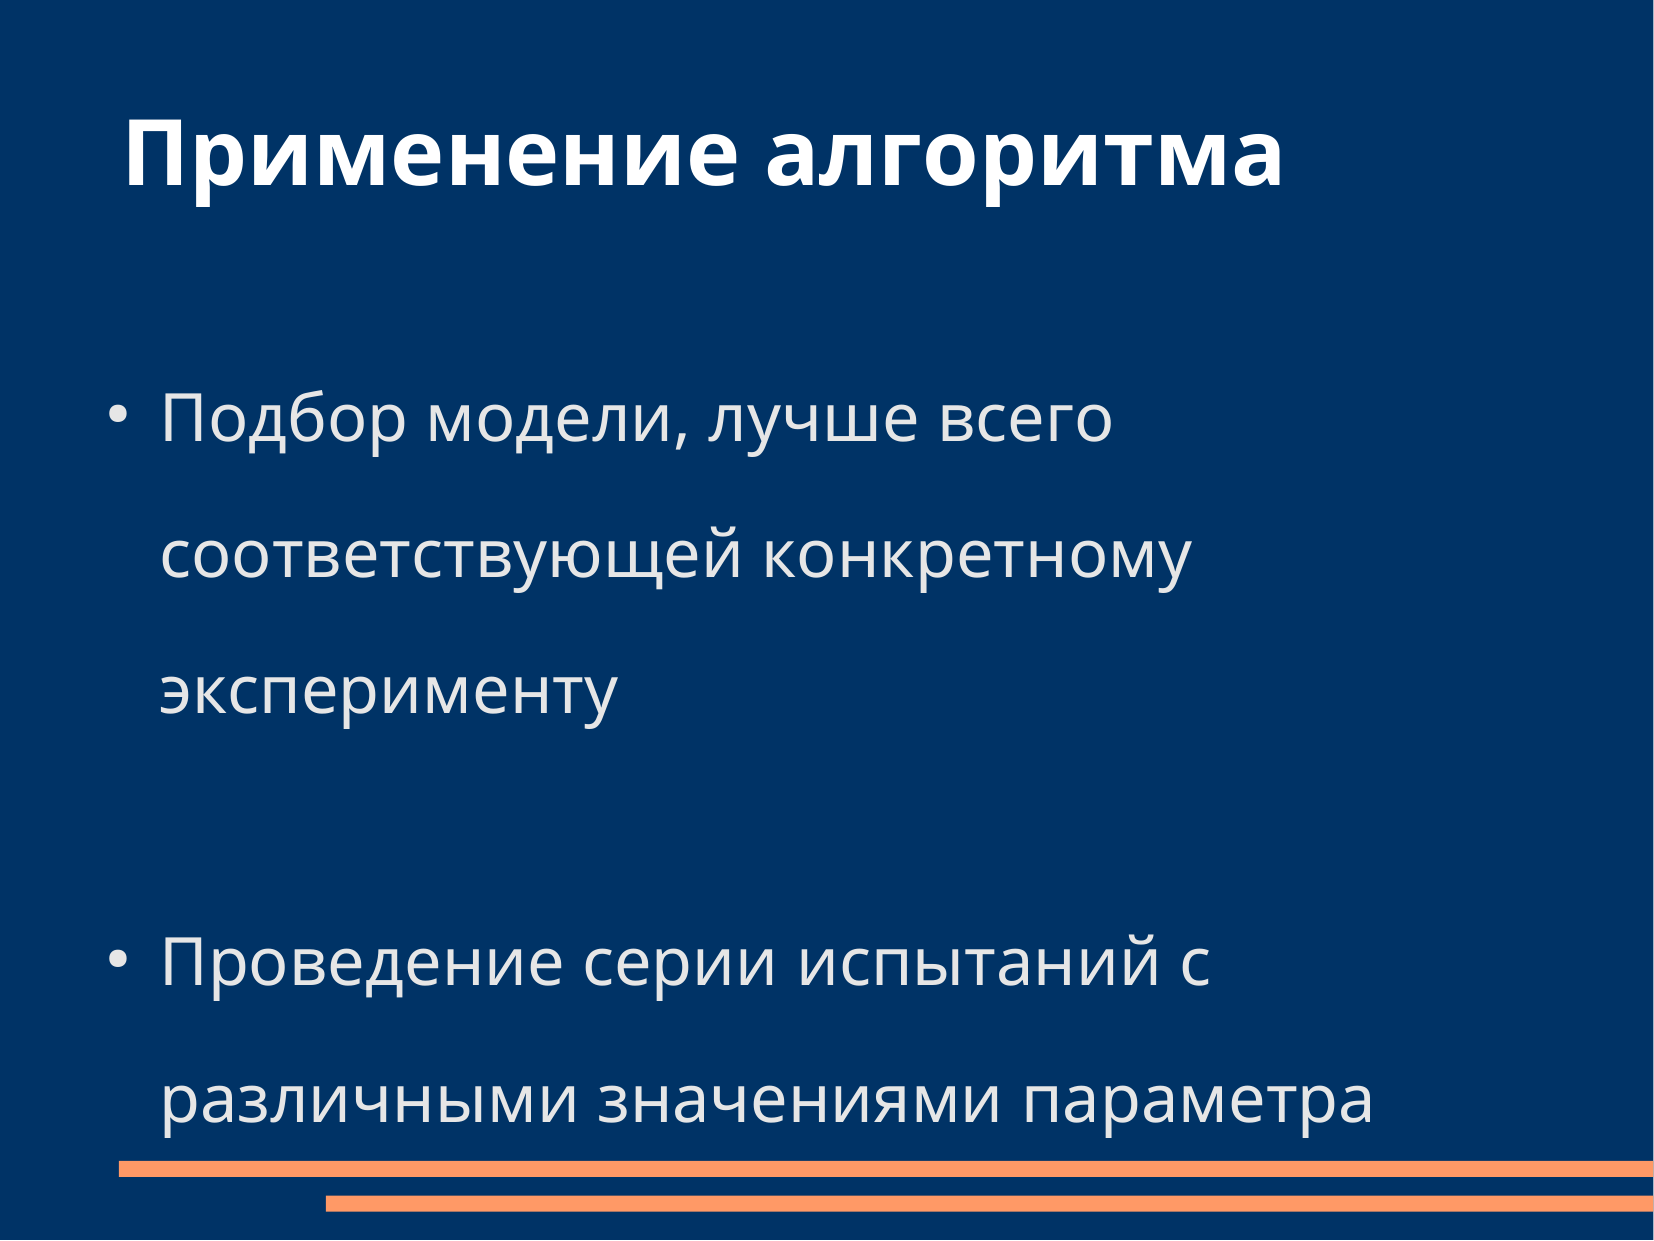

# Применение алгоритма
Подбор модели, лучше всего соответствующей конкретному эксперименту
Проведение серии испытаний с различными значениями параметра